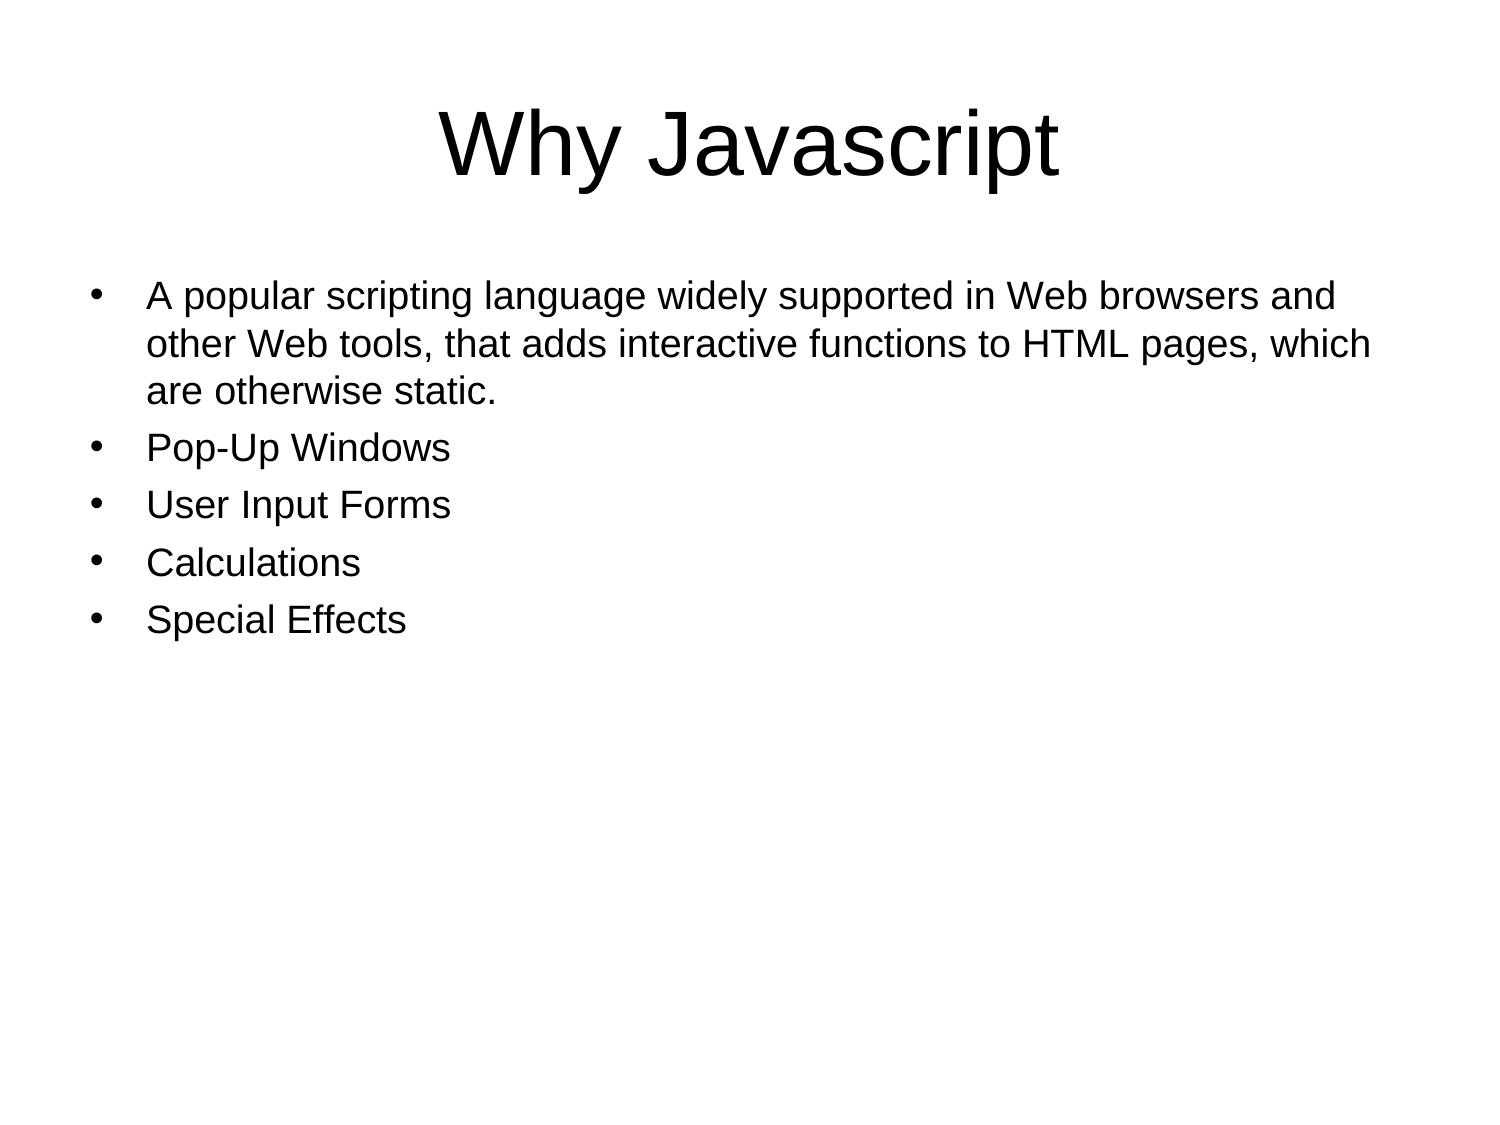

# Why Javascript
A popular scripting language widely supported in Web browsers and other Web tools, that adds interactive functions to HTML pages, which are otherwise static.
Pop-Up Windows
User Input Forms
Calculations
Special Effects